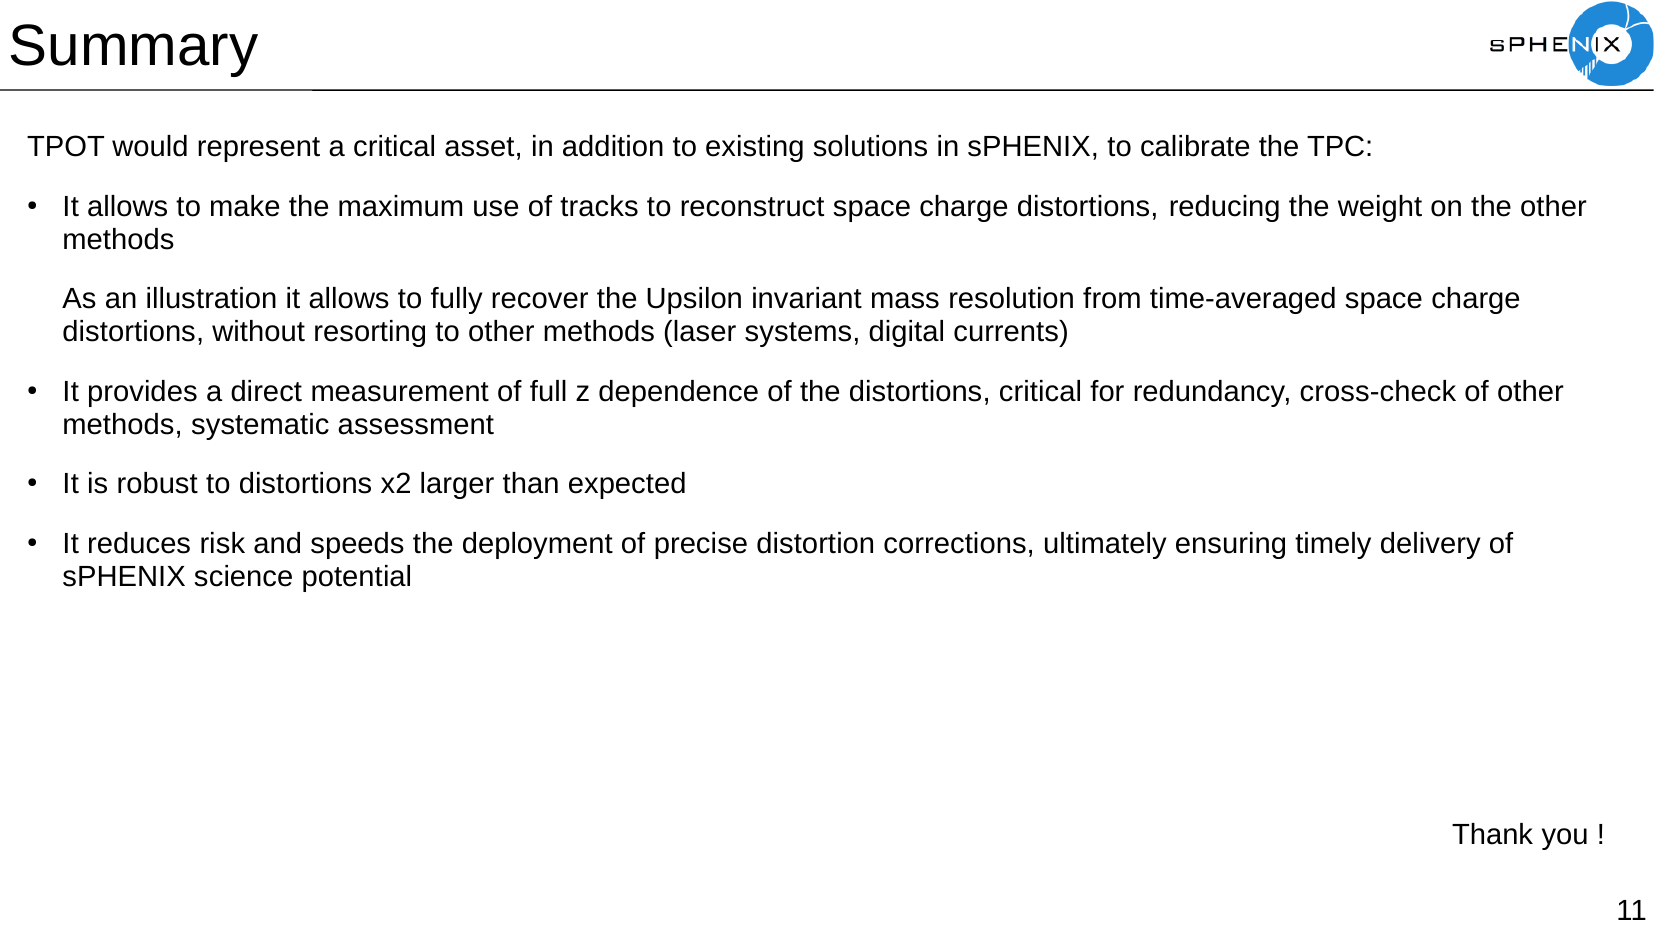

# Summary
TPOT would represent a critical asset, in addition to existing solutions in sPHENIX, to calibrate the TPC:
It allows to make the maximum use of tracks to reconstruct space charge distortions, reducing the weight on the other methods
As an illustration it allows to fully recover the Upsilon invariant mass resolution from time-averaged space charge distortions, without resorting to other methods (laser systems, digital currents)
It provides a direct measurement of full z dependence of the distortions, critical for redundancy, cross-check of other methods, systematic assessment
It is robust to distortions x2 larger than expected
It reduces risk and speeds the deployment of precise distortion corrections, ultimately ensuring timely delivery of sPHENIX science potential
Thank you !